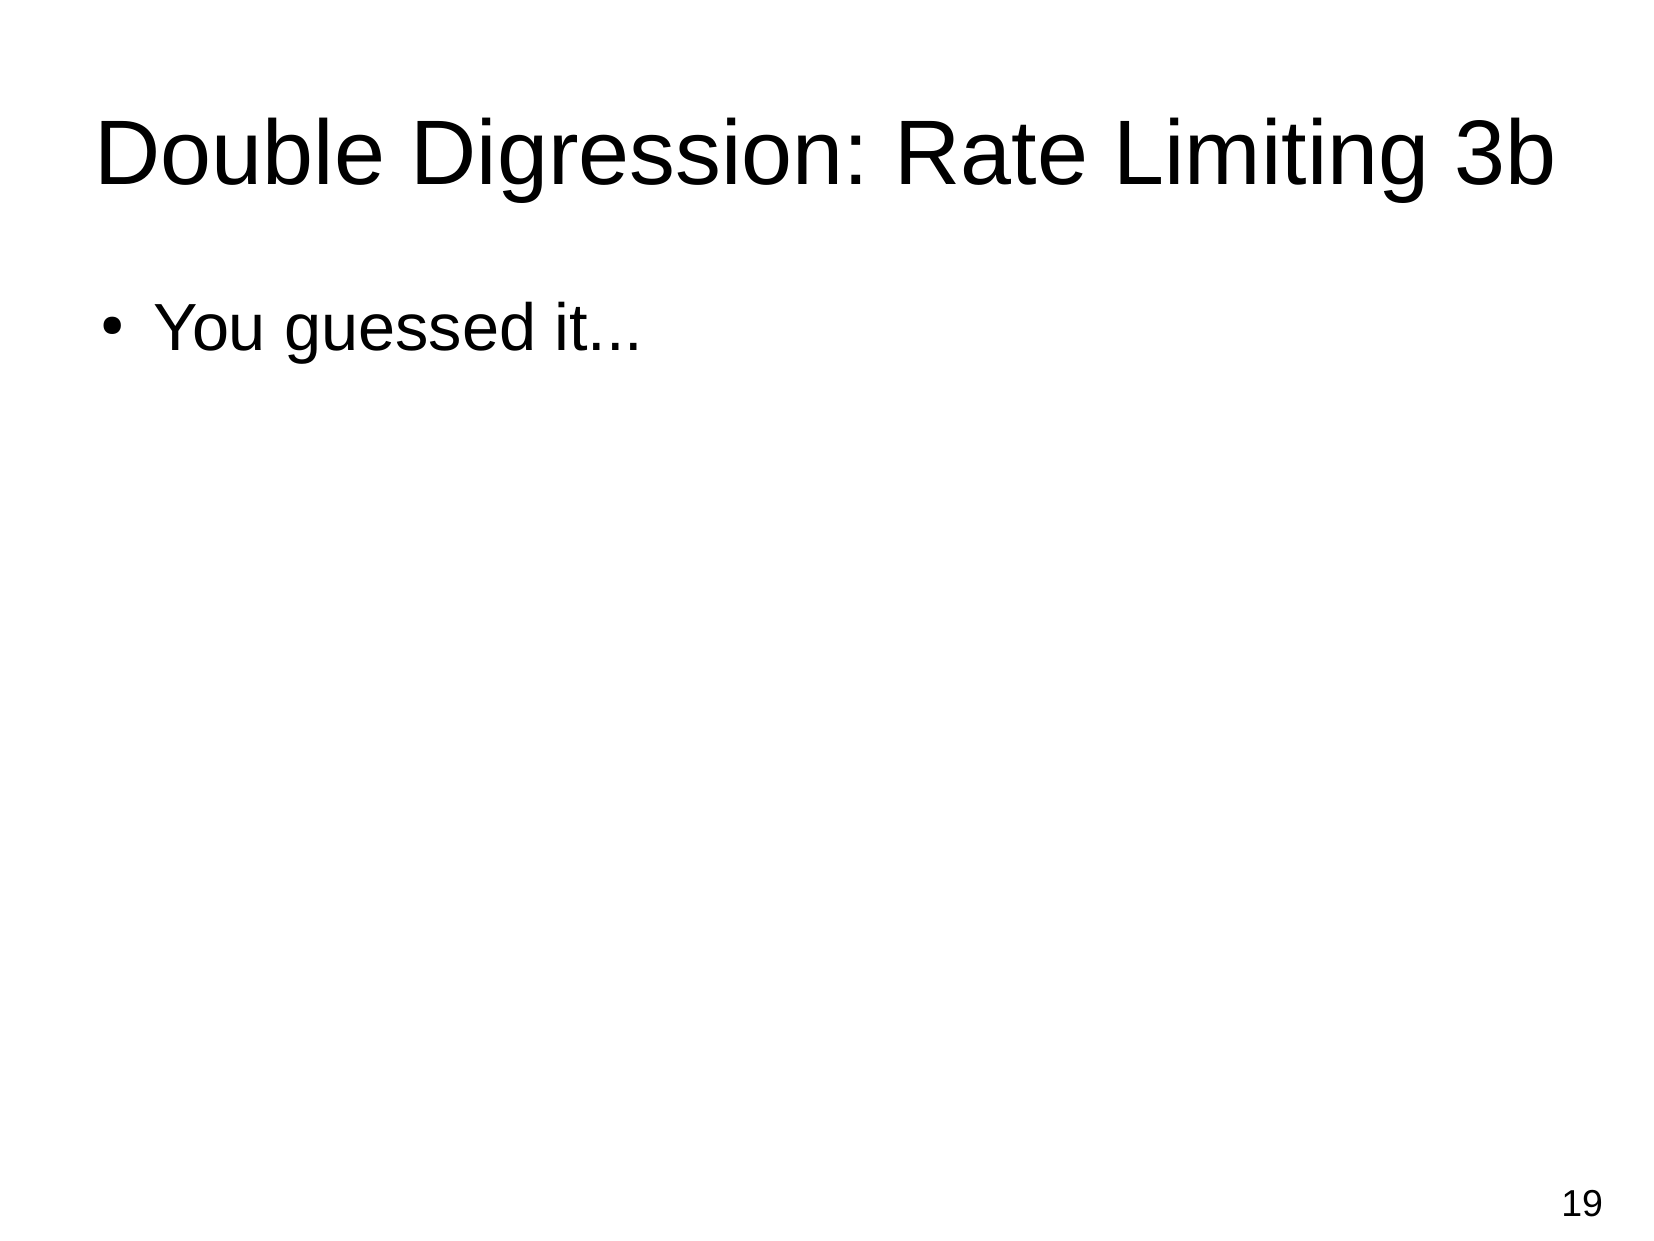

# Double Digression: Rate Limiting 3b
You guessed it...
19